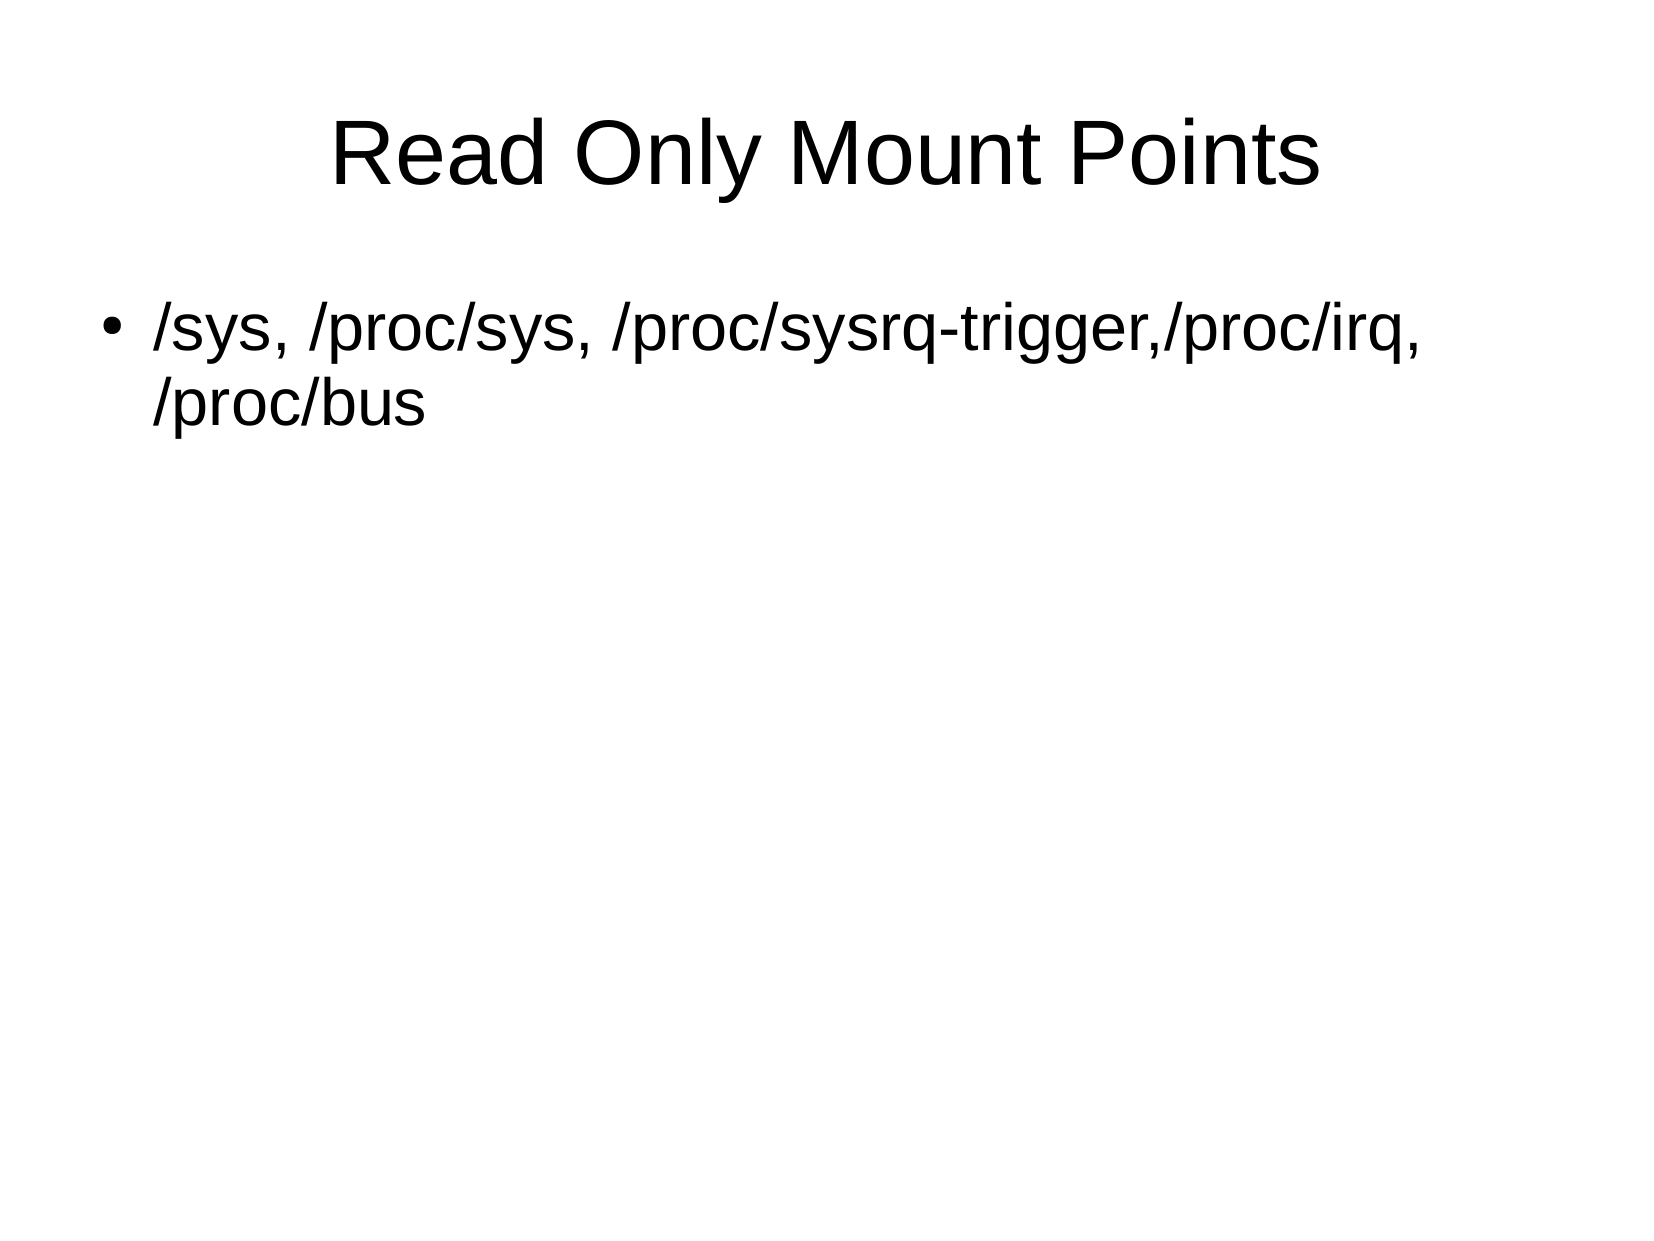

# Read Only Mount Points
/sys, /proc/sys, /proc/sysrq-trigger,/proc/irq, /proc/bus